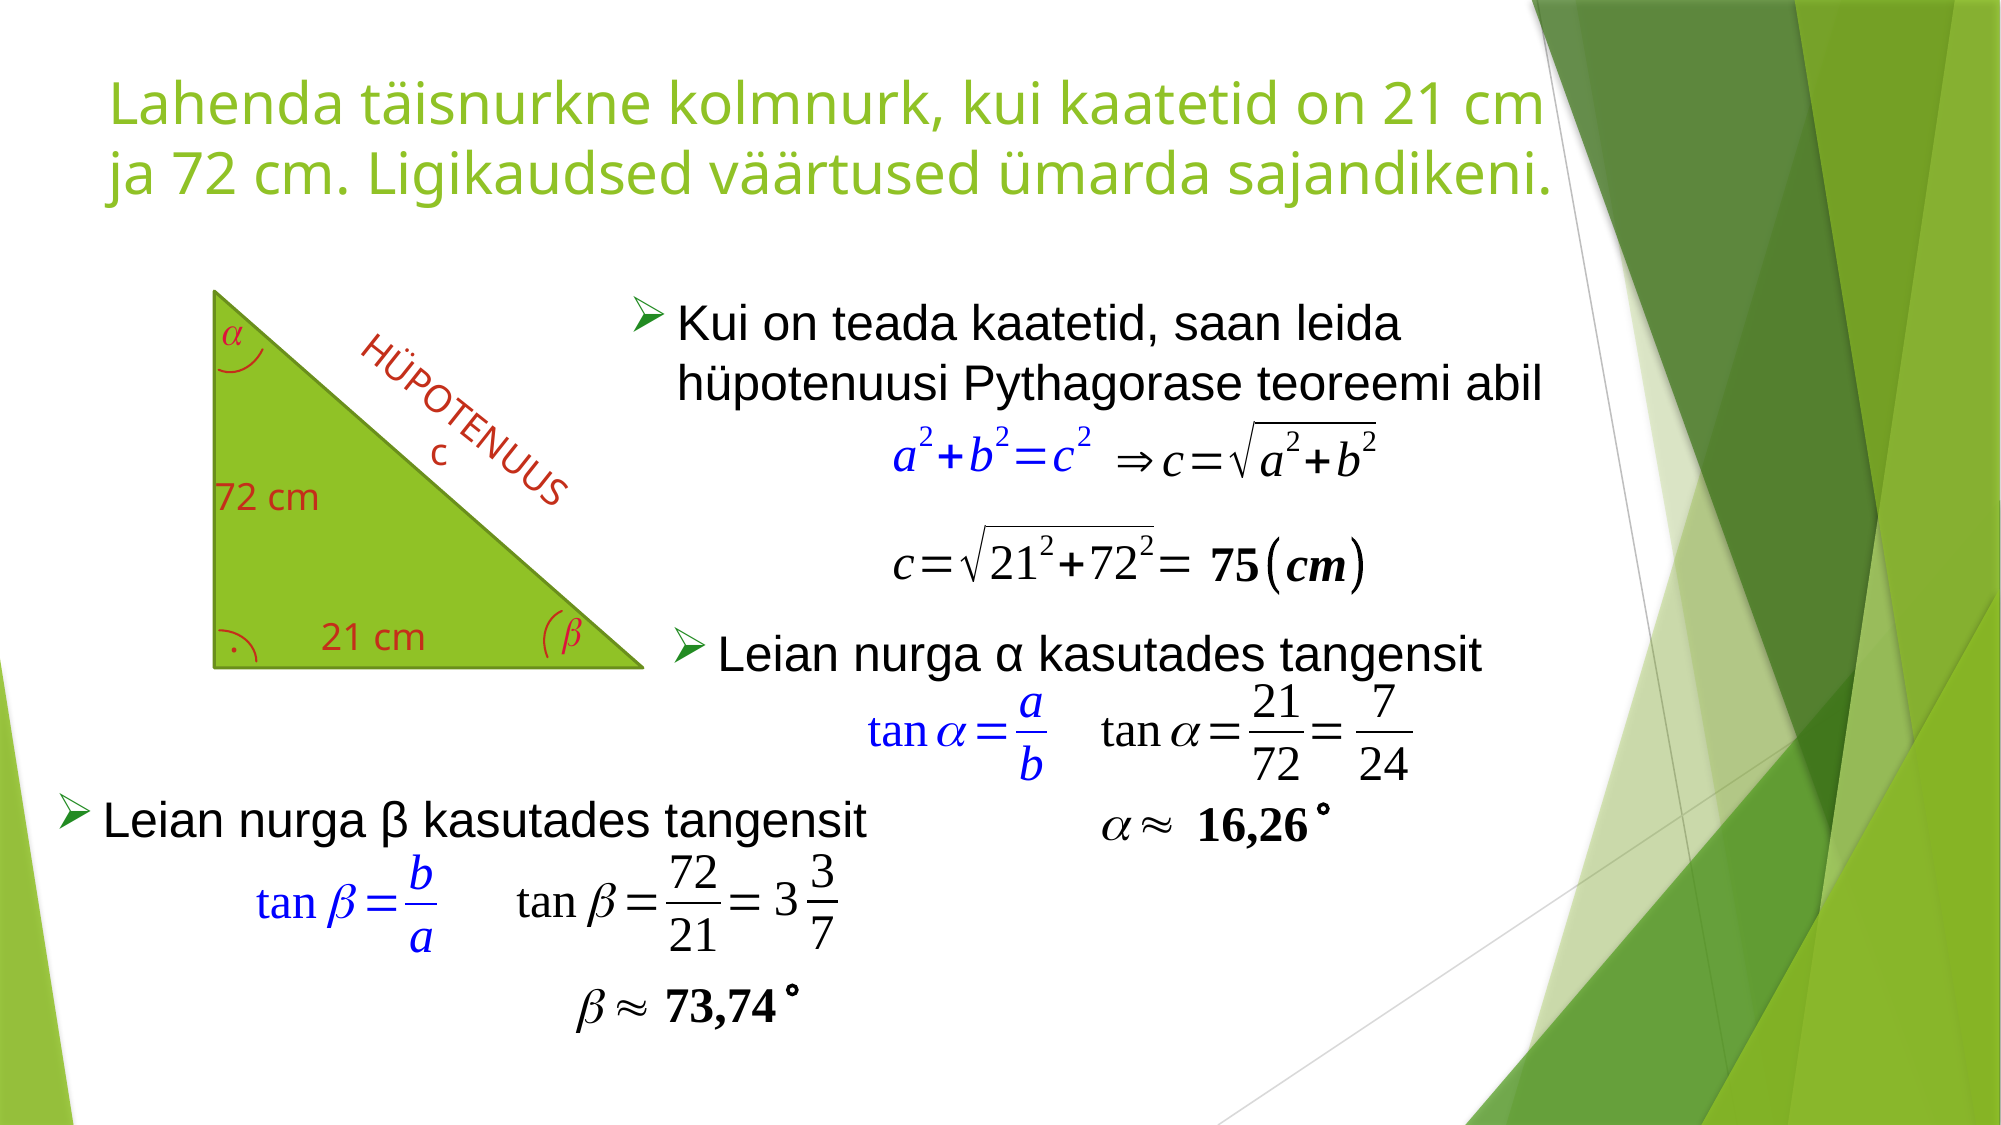

# Lahenda täisnurkne kolmnurk, kui kaatetid on 21 cm ja 72 cm. Ligikaudsed väärtused ümarda sajandikeni.
Kui on teada kaatetid, saan leida
hüpotenuusi Pythagorase teoreemi abil
HÜPOTENUUS
c
72 cm
21 cm
.
Leian nurga α kasutades tangensit
Leian nurga β kasutades tangensit